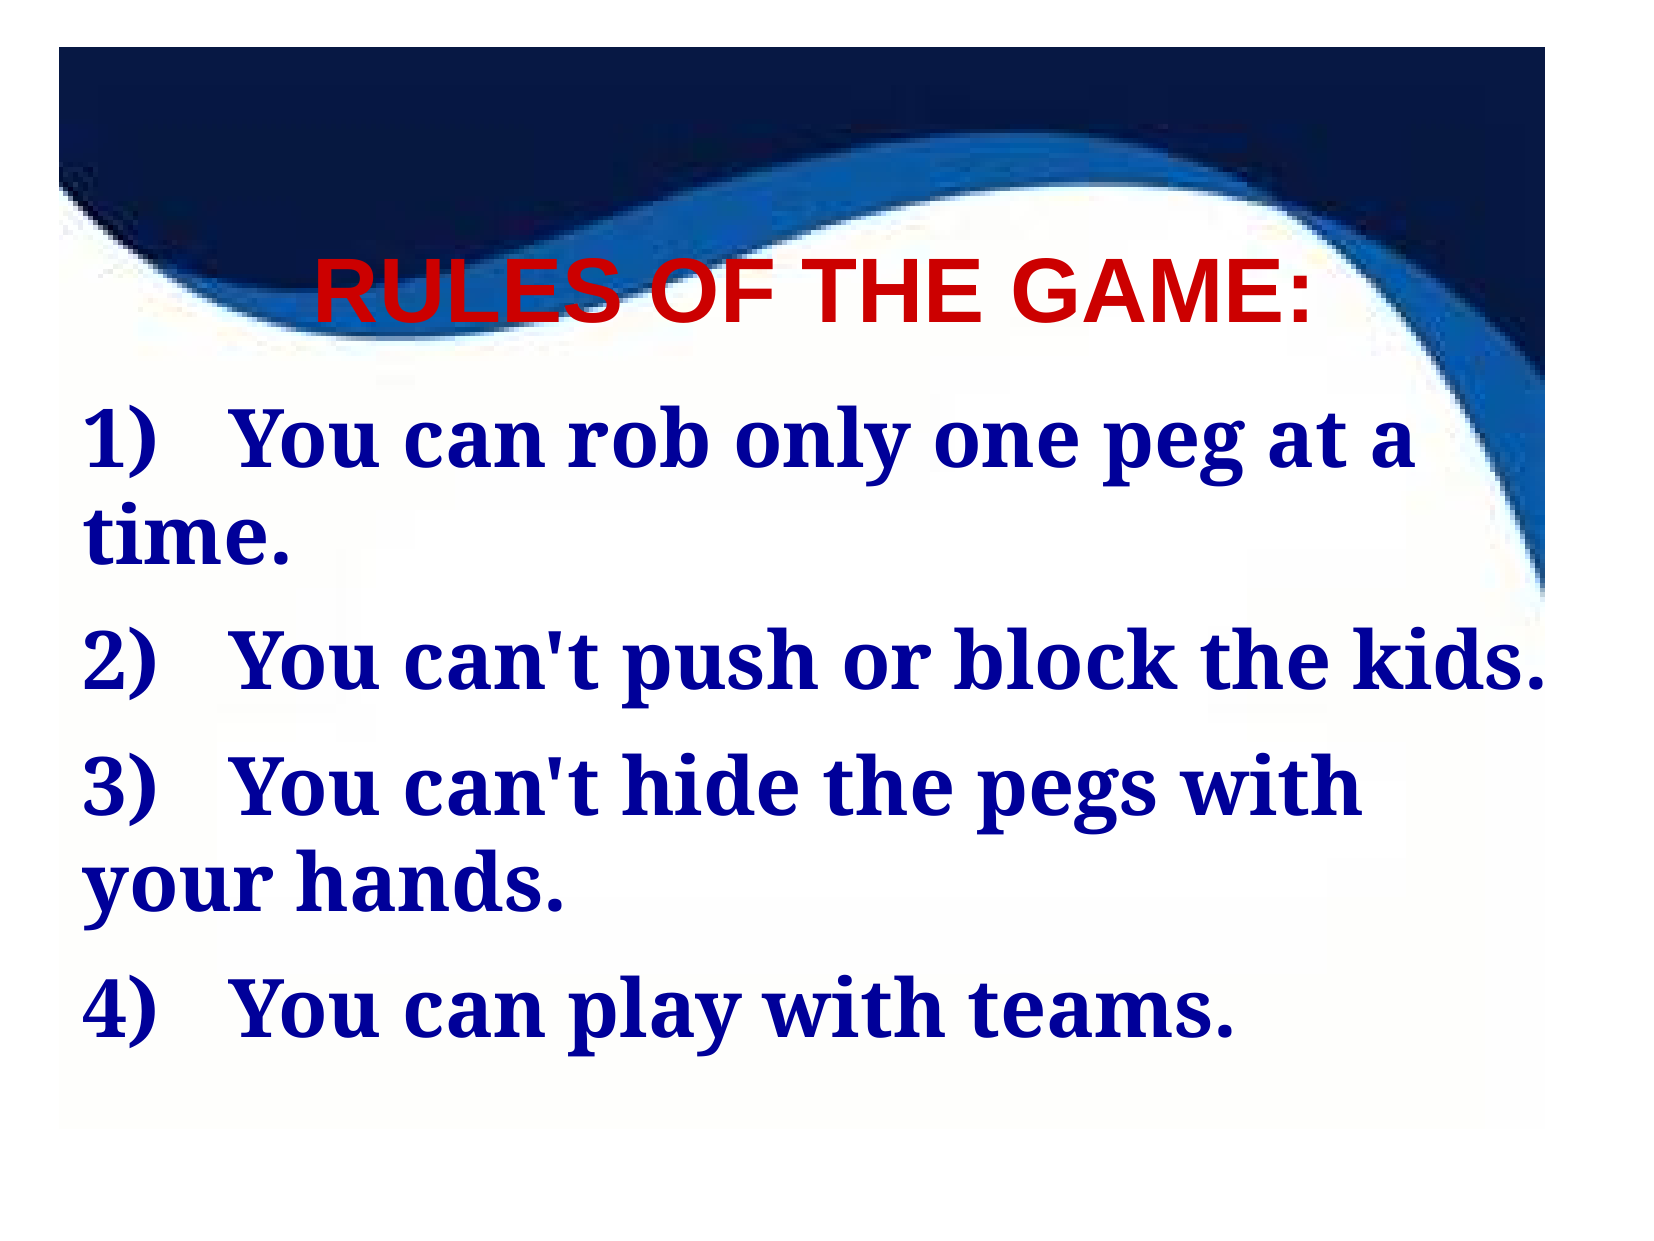

# RULES OF THE GAME:
1)	You can rob only one peg at a time.
2)	You can't push or block the kids.
3)	You can't hide the pegs with your hands.
4)	You can play with teams.